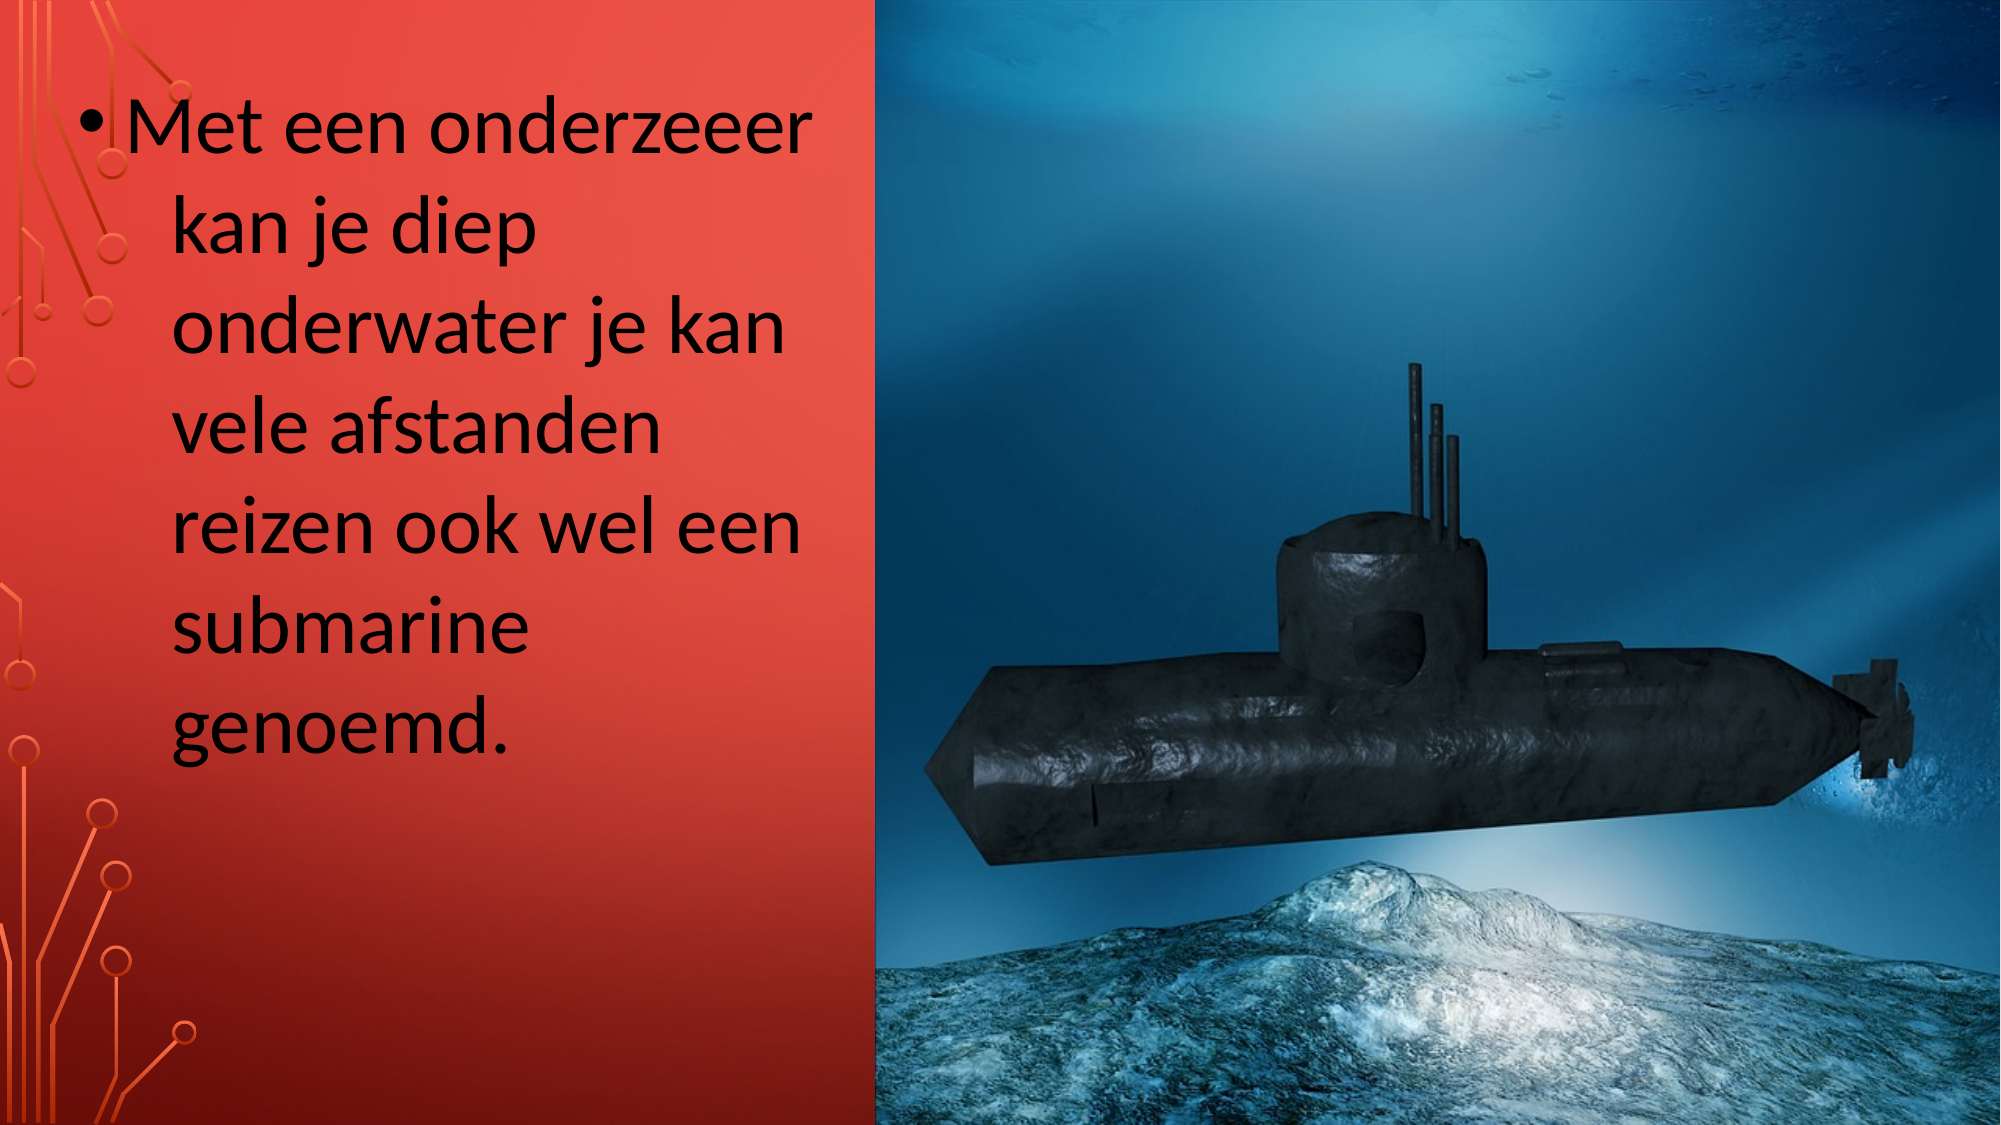

Met een onderzeeer kan je diep onderwater je kan vele afstanden reizen ook wel een submarine genoemd.